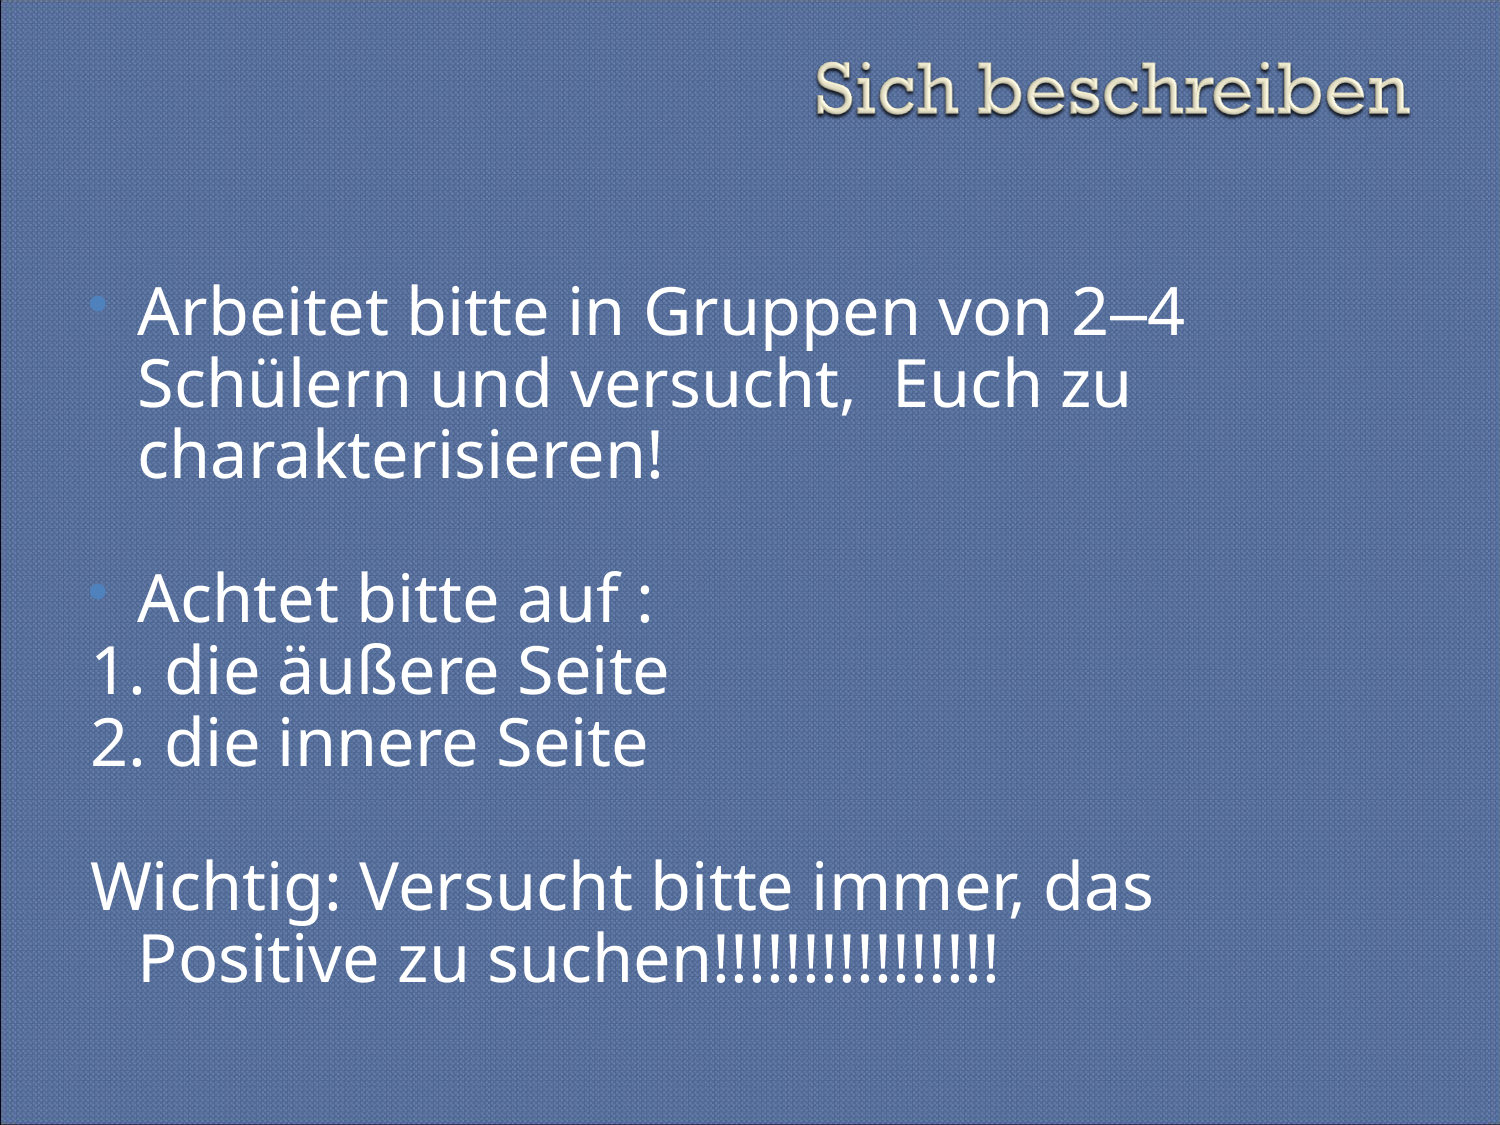

# Arbeitet bitte in Gruppen von 2–4 Schülern und versucht, Euch zu charakterisieren!
Achtet bitte auf :
1. die äußere Seite
2. die innere Seite
Wichtig: Versucht bitte immer, das Positive zu suchen!!!!!!!!!!!!!!!!